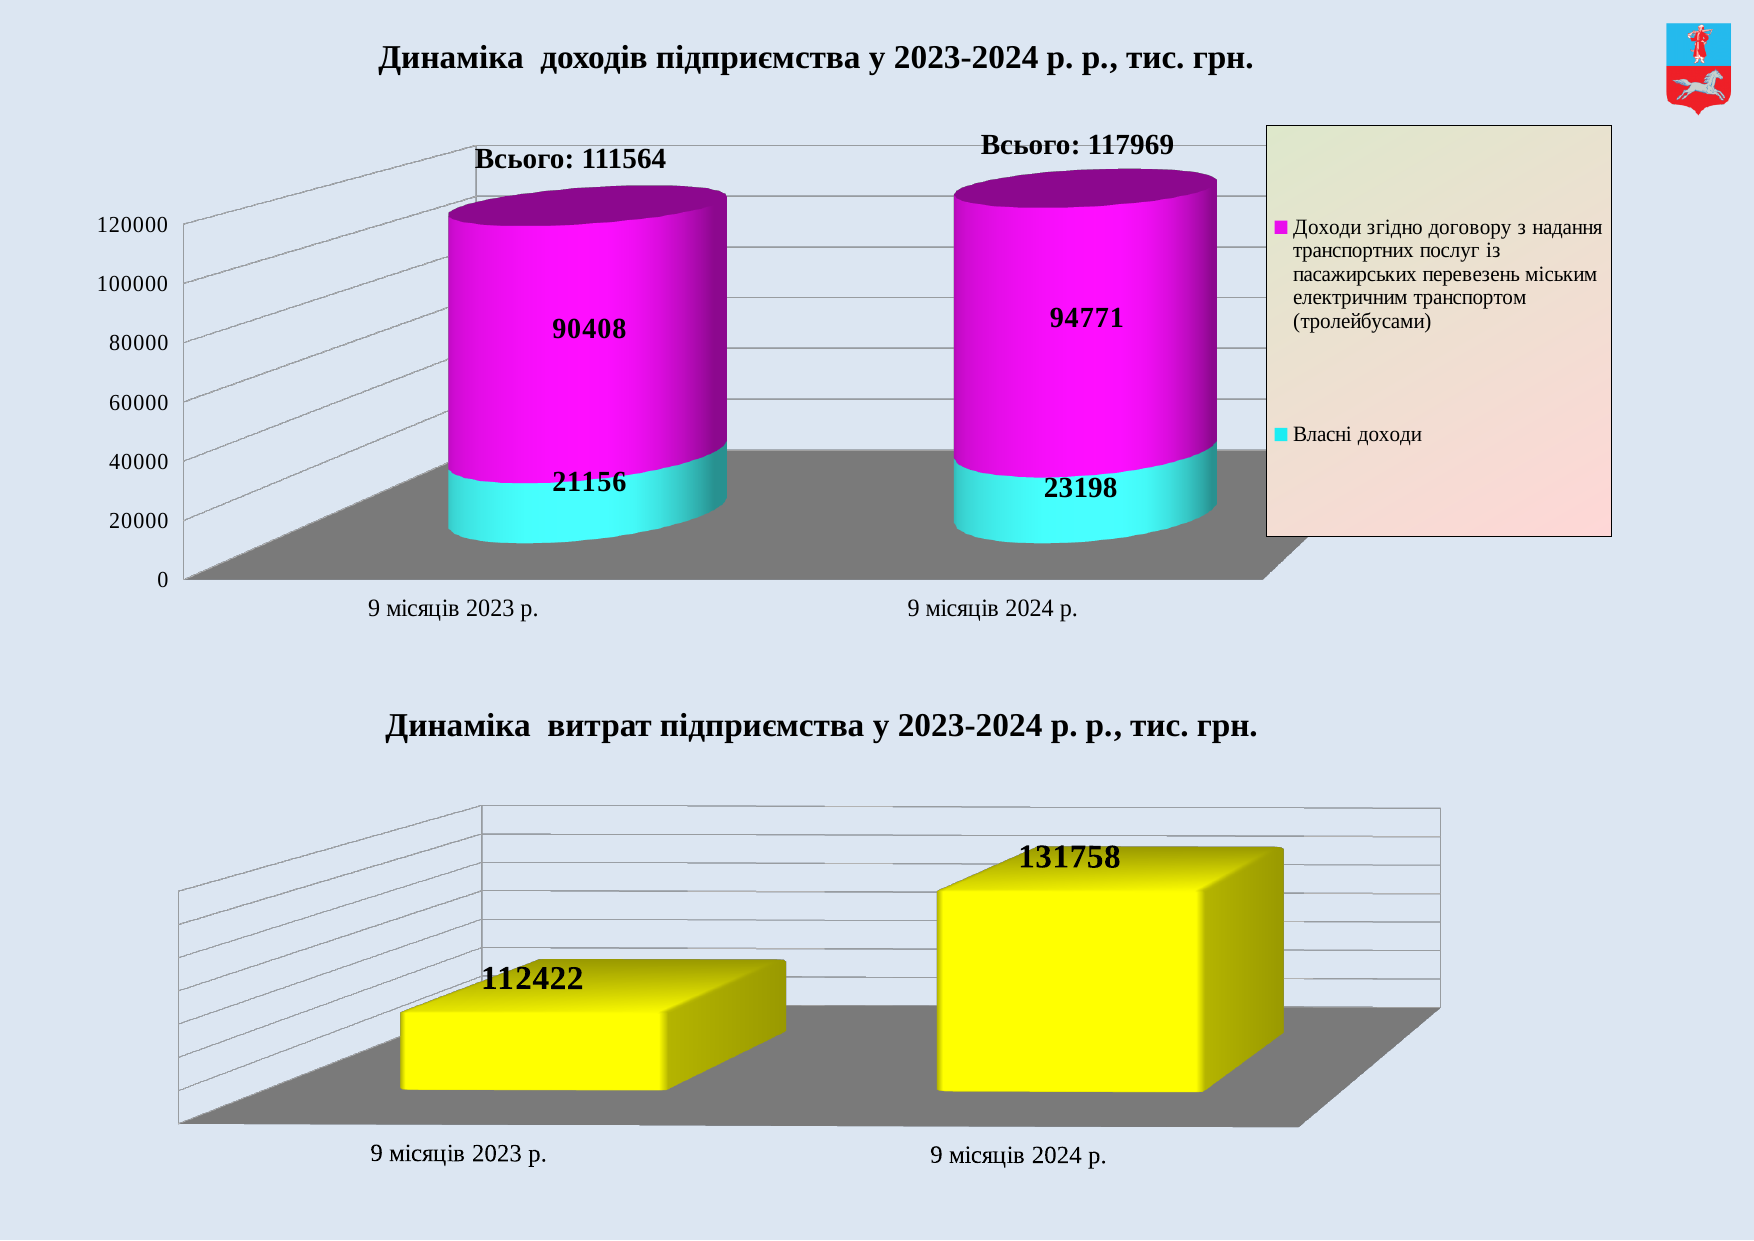

Динаміка доходів підприємства у 2023-2024 р. р., тис. грн.
[unsupported chart]
Всього: 117969
Всього: 111564
23198
Динаміка витрат підприємства у 2023-2024 р. р., тис. грн.
[unsupported chart]